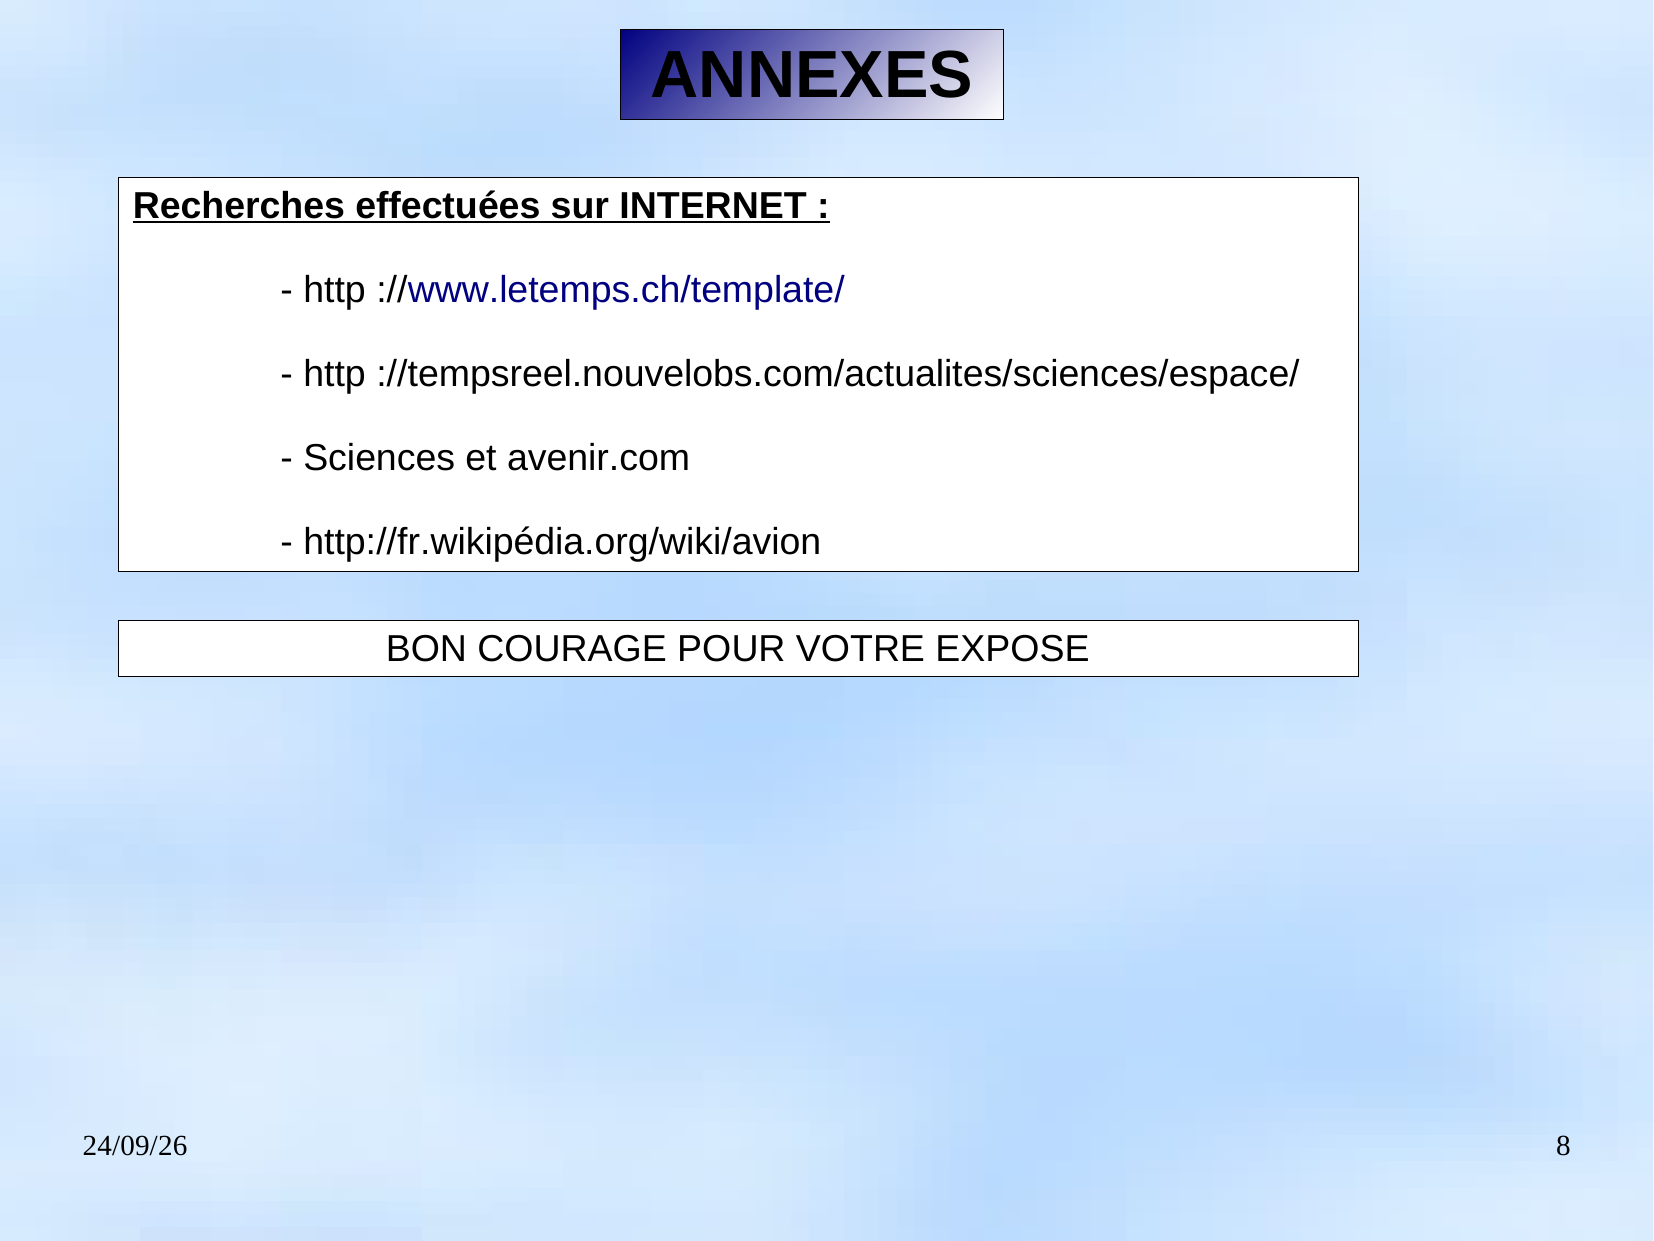

ANNEXES
Recherches effectuées sur INTERNET :
		- http ://www.letemps.ch/template/
		- http ://tempsreel.nouvelobs.com/actualites/sciences/espace/
		- Sciences et avenir.com
		- http://fr.wikipédia.org/wiki/avion
BON COURAGE POUR VOTRE EXPOSE
8